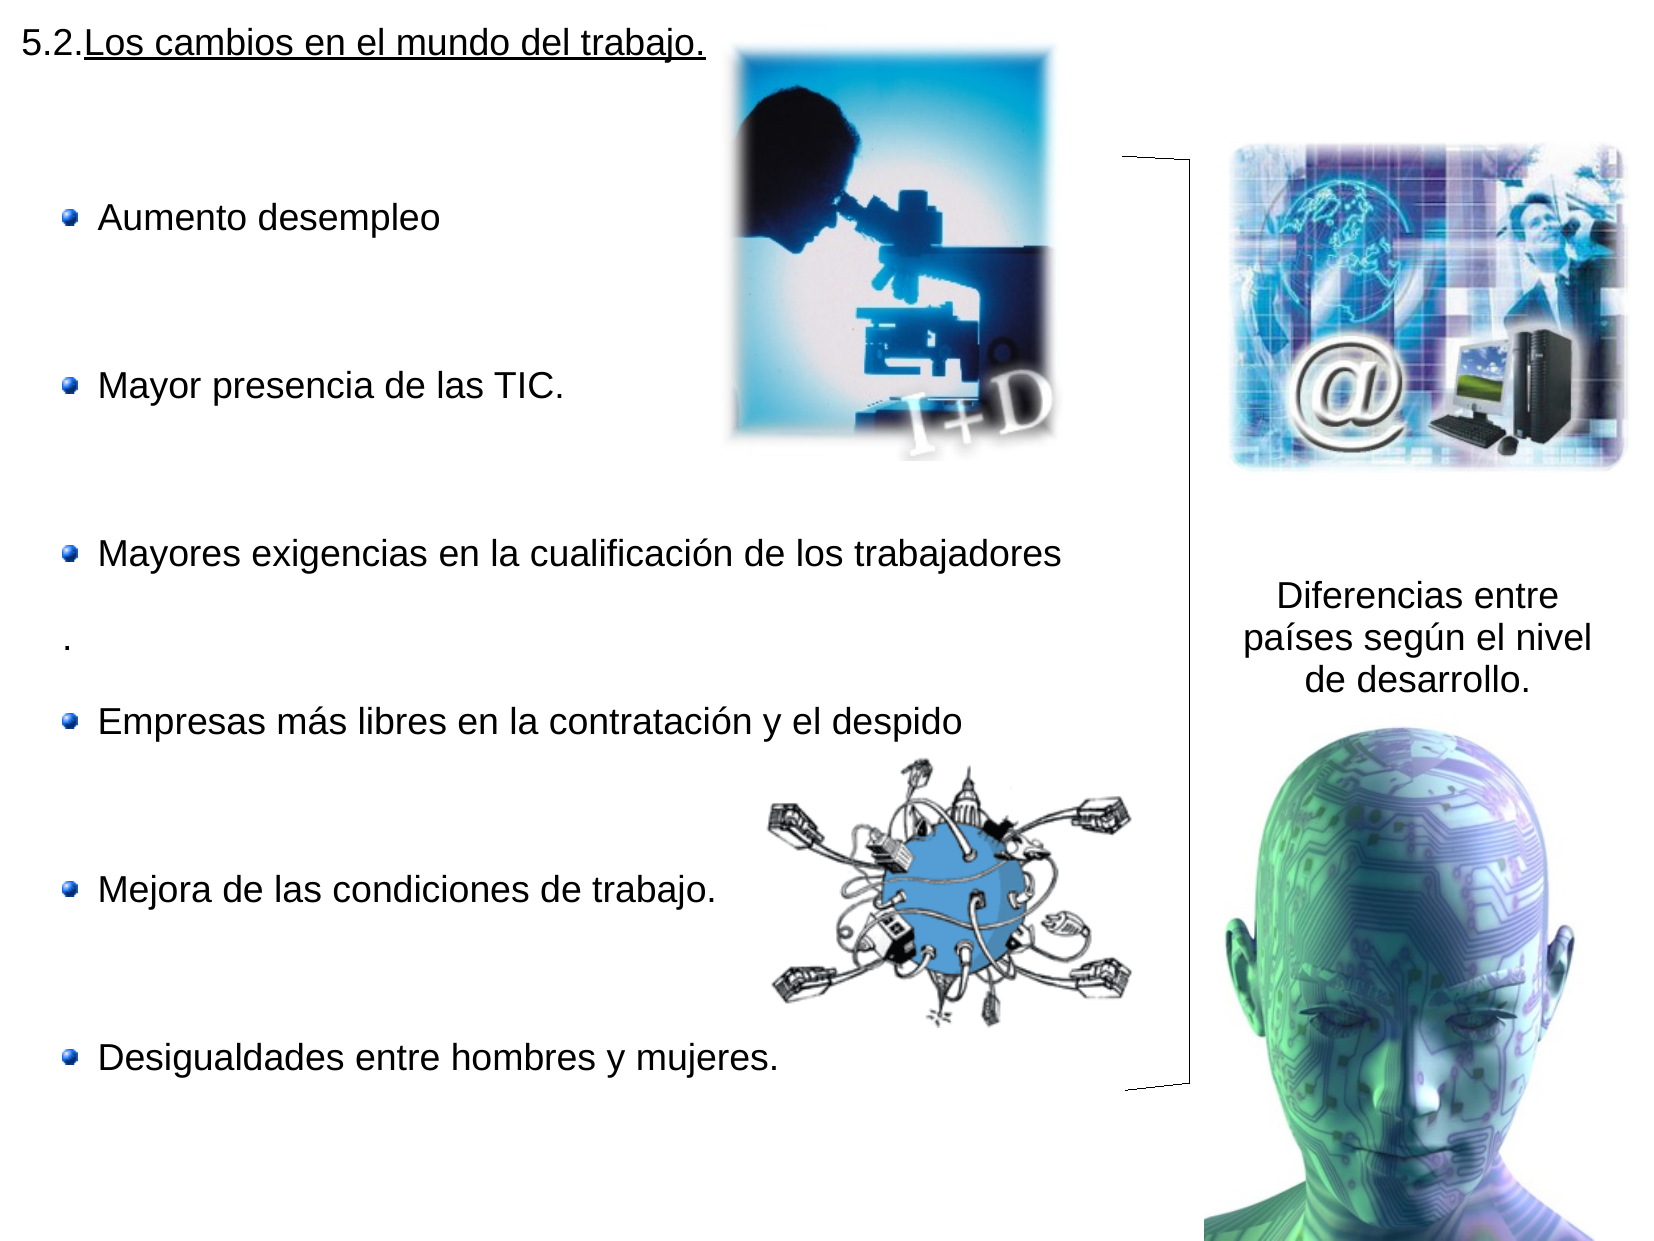

5.2.Los cambios en el mundo del trabajo.
Aumento desempleo
Mayor presencia de las TIC.
Mayores exigencias en la cualificación de los trabajadores
.
Empresas más libres en la contratación y el despido
Mejora de las condiciones de trabajo.
Desigualdades entre hombres y mujeres.
Diferencias entre
países según el nivel
de desarrollo.